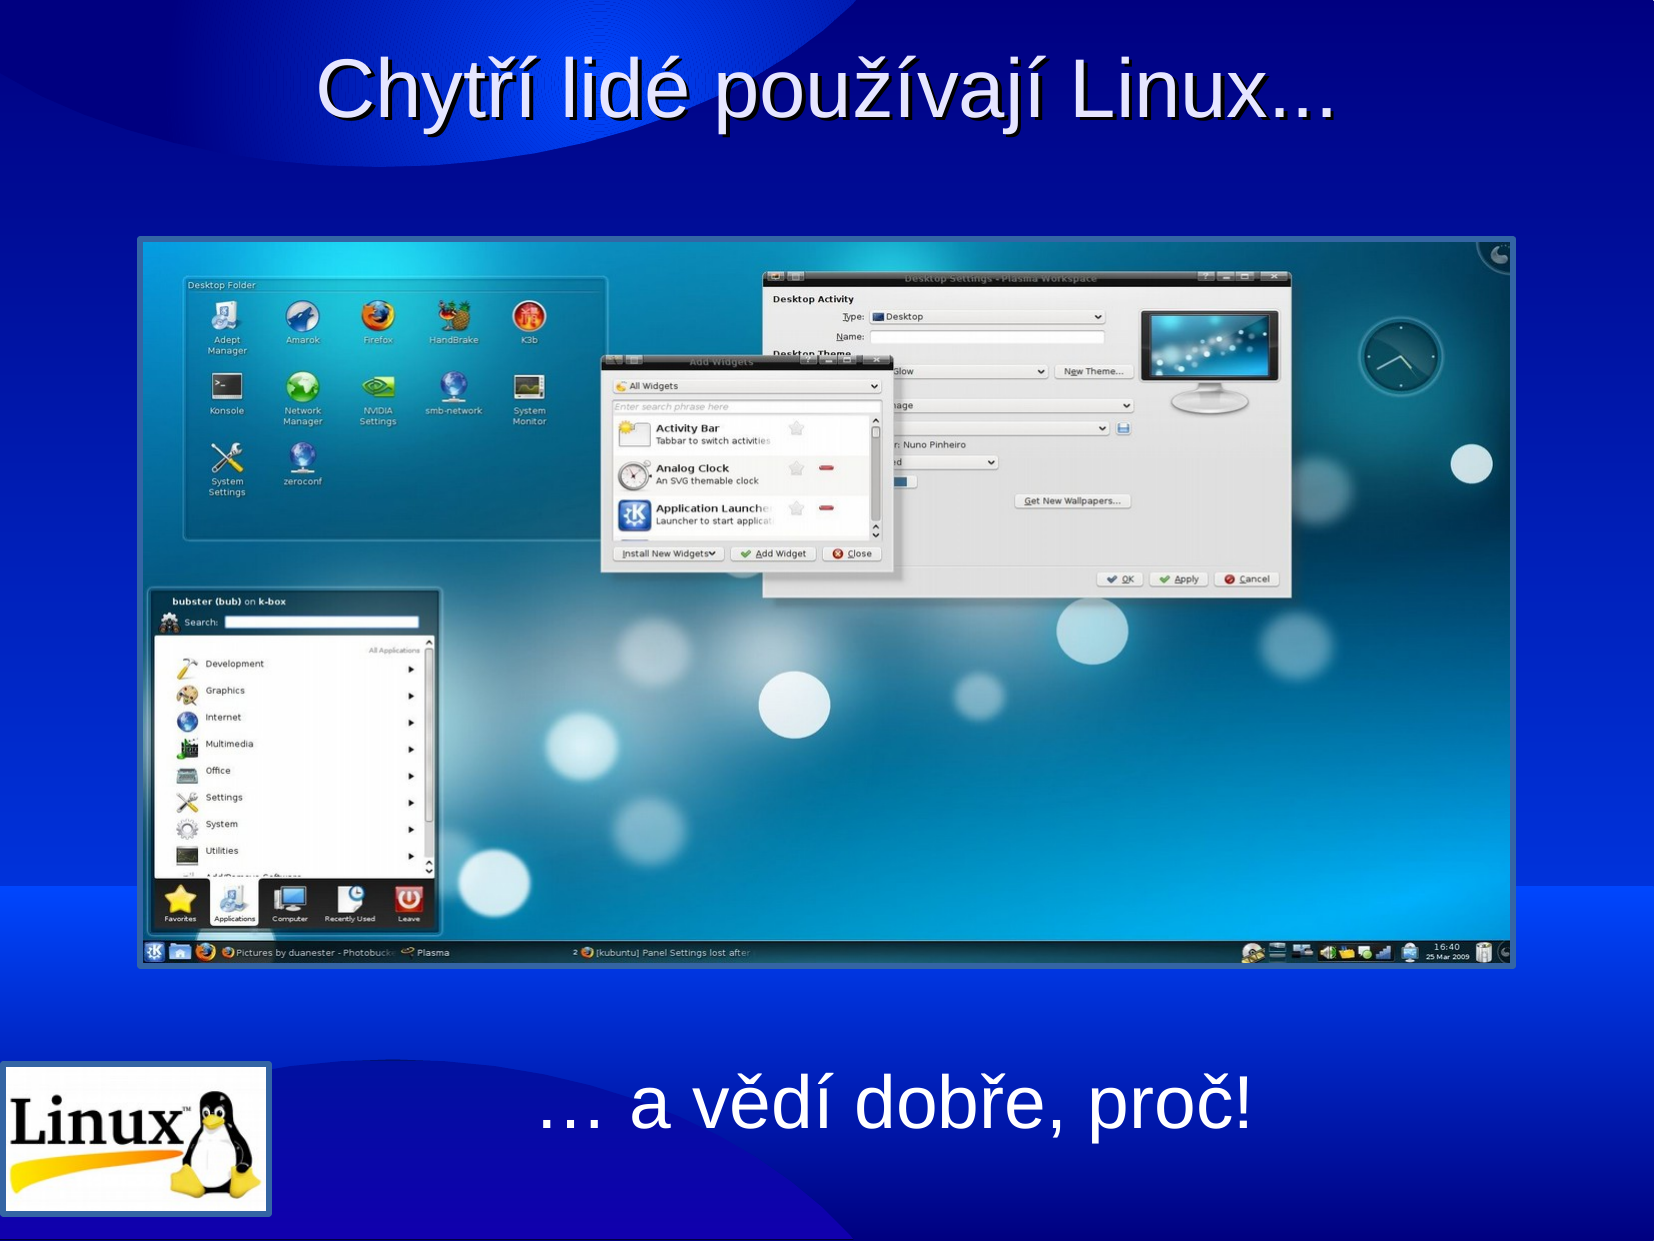

# Chytří lidé používají Linux...
… a vědí dobře, proč!